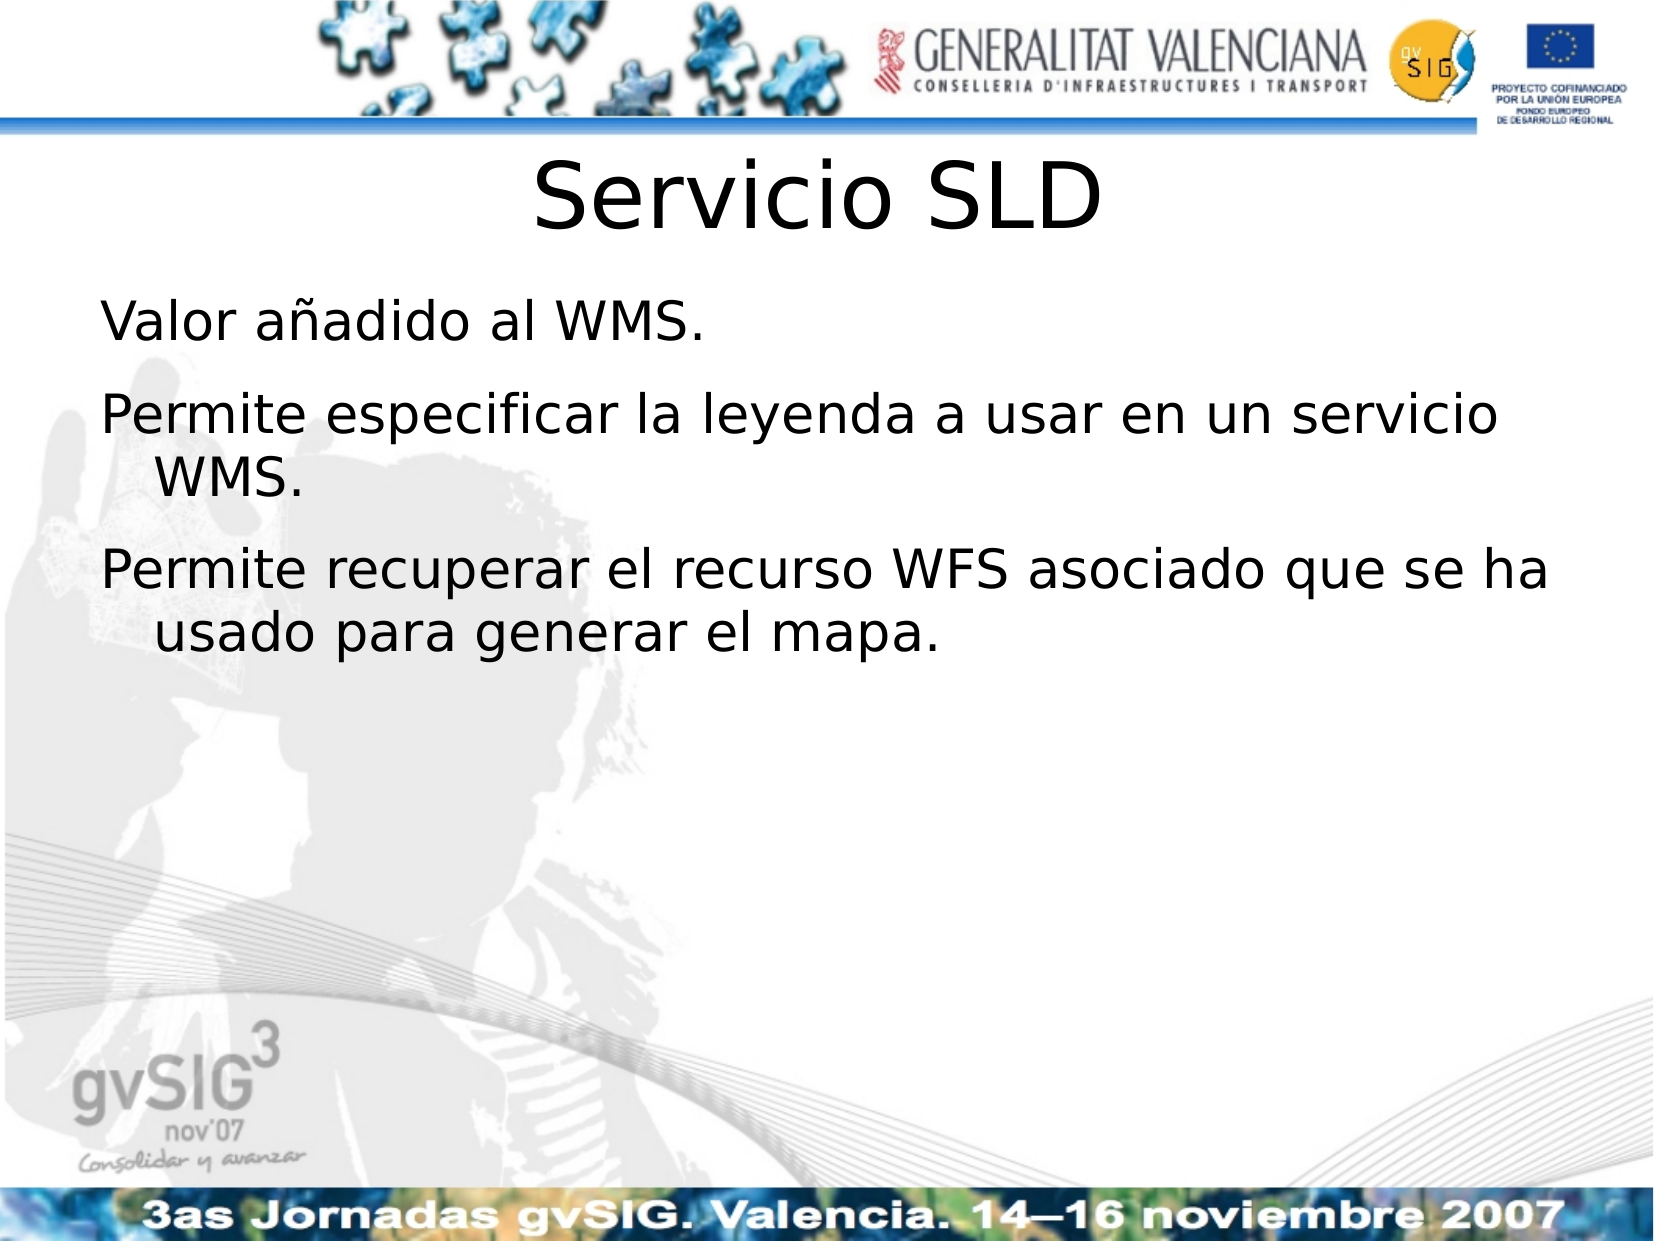

# Servicio SLD
Valor añadido al WMS.
Permite especificar la leyenda a usar en un servicio WMS.
Permite recuperar el recurso WFS asociado que se ha usado para generar el mapa.